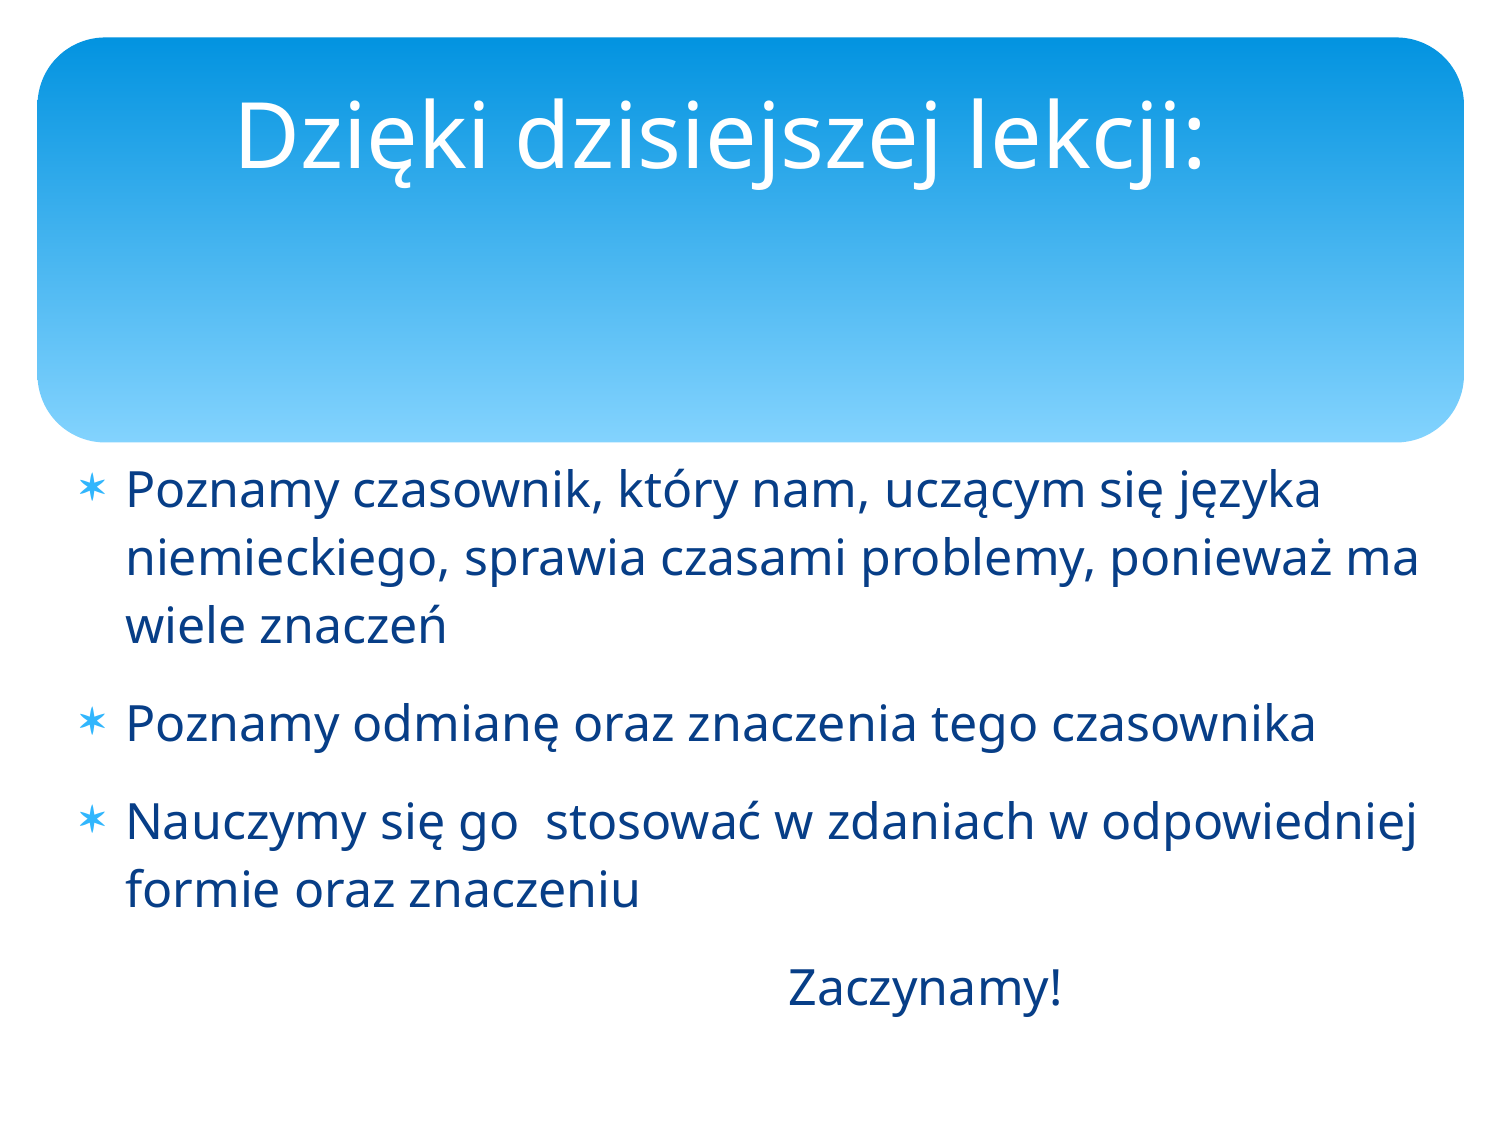

Dzięki dzisiejszej lekcji:
# Poznamy czasownik, który nam, uczącym się języka niemieckiego, sprawia czasami problemy, ponieważ ma wiele znaczeń
Poznamy odmianę oraz znaczenia tego czasownika
Nauczymy się go stosować w zdaniach w odpowiedniej formie oraz znaczeniu
Zaczynamy!